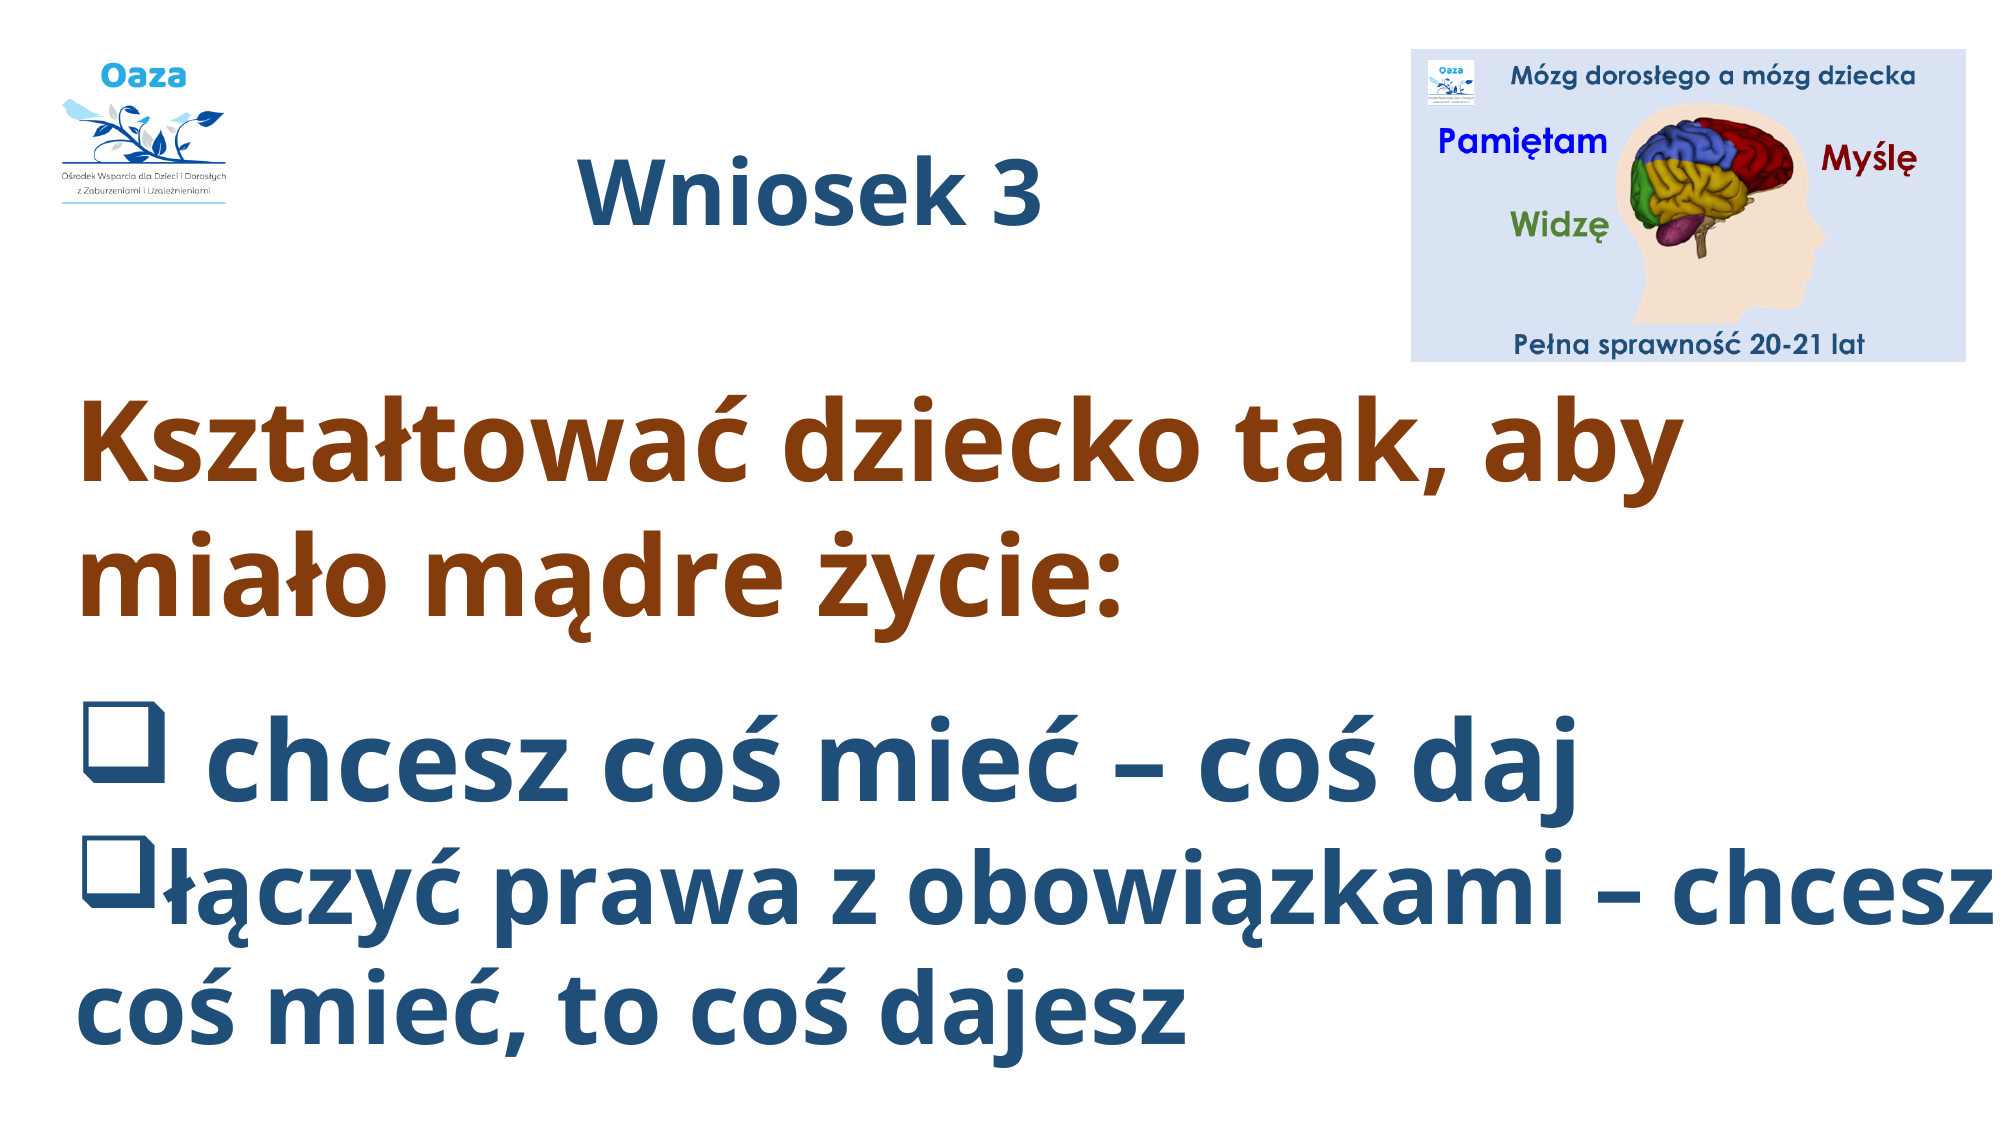

Wniosek 3
Kształtować dziecko tak, aby miało mądre życie:
 chcesz coś mieć – coś daj
łączyć prawa z obowiązkami – chcesz coś mieć, to coś dajesz